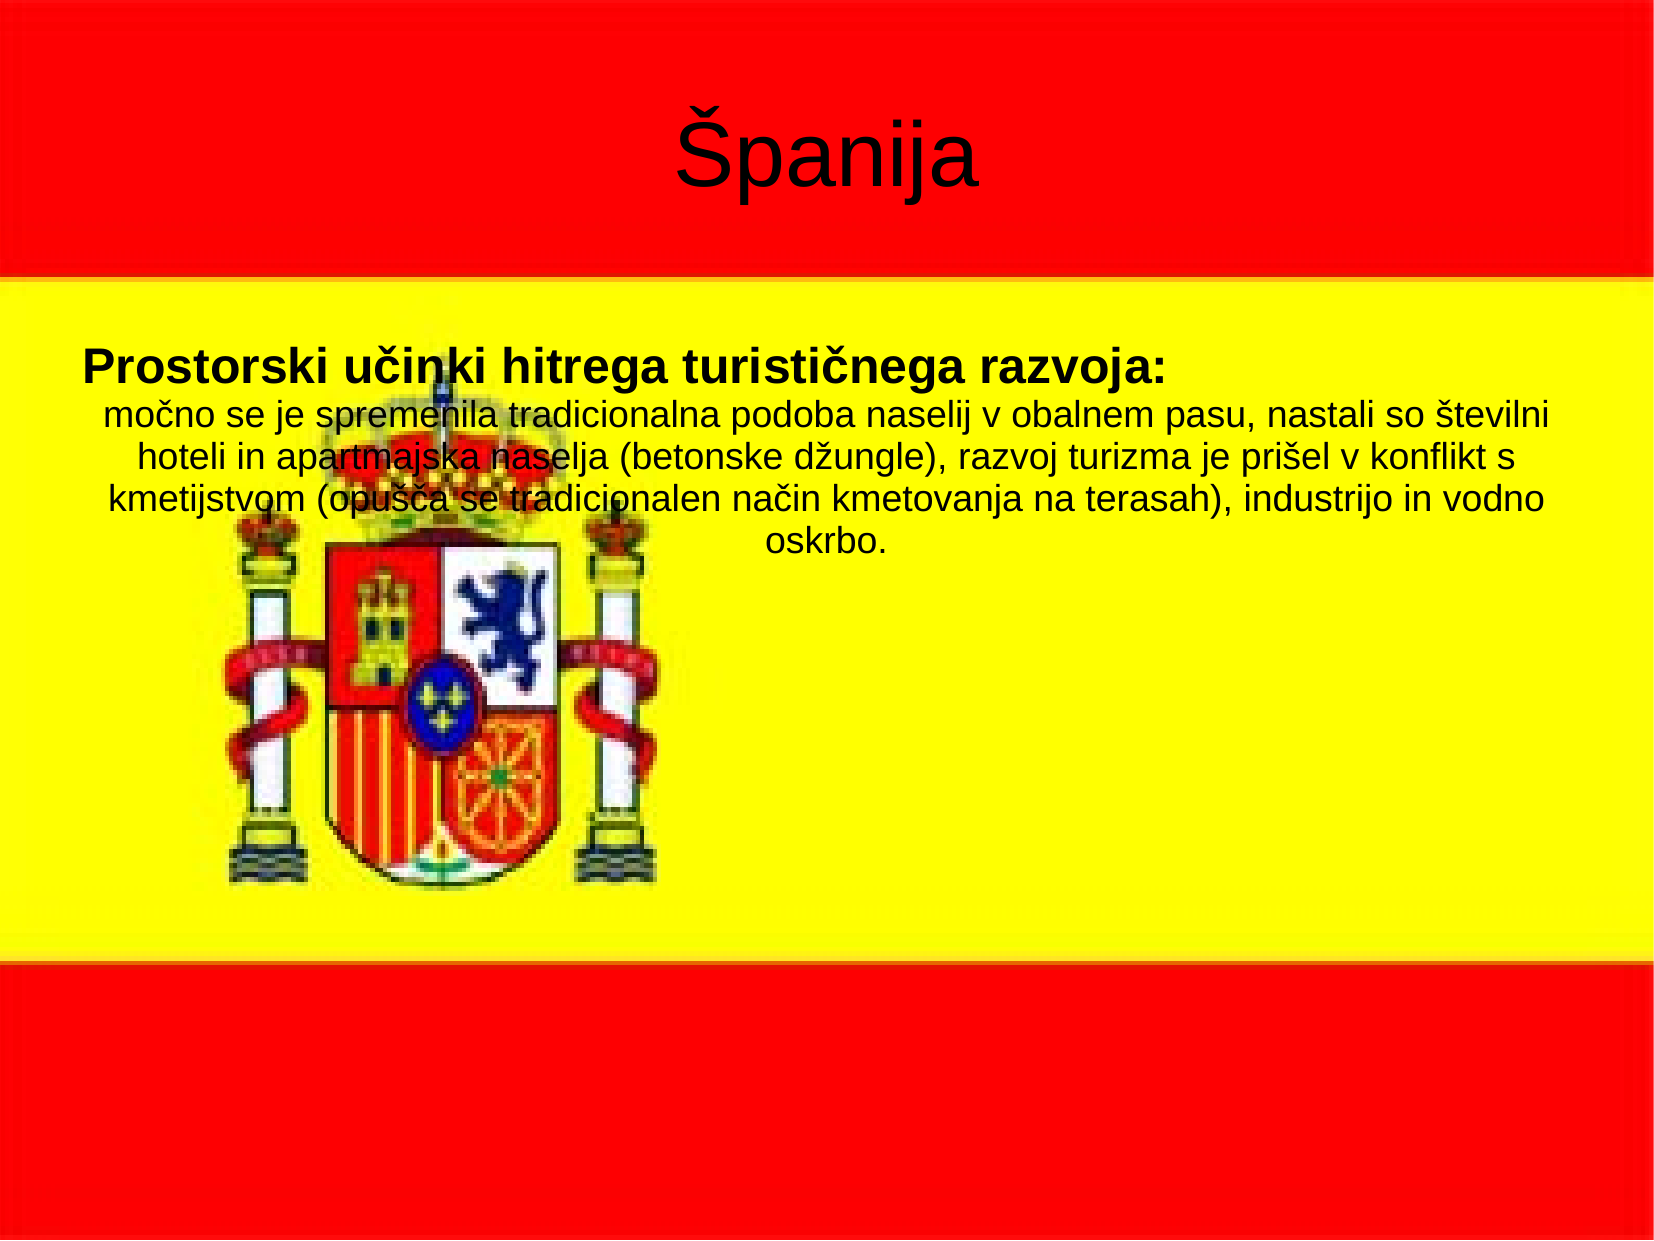

# Španija
Prostorski učinki hitrega turističnega razvoja:
močno se je spremenila tradicionalna podoba naselij v obalnem pasu, nastali so številni hoteli in apartmajska naselja (betonske džungle), razvoj turizma je prišel v konflikt s kmetijstvom (opušča se tradicionalen način kmetovanja na terasah), industrijo in vodno oskrbo.